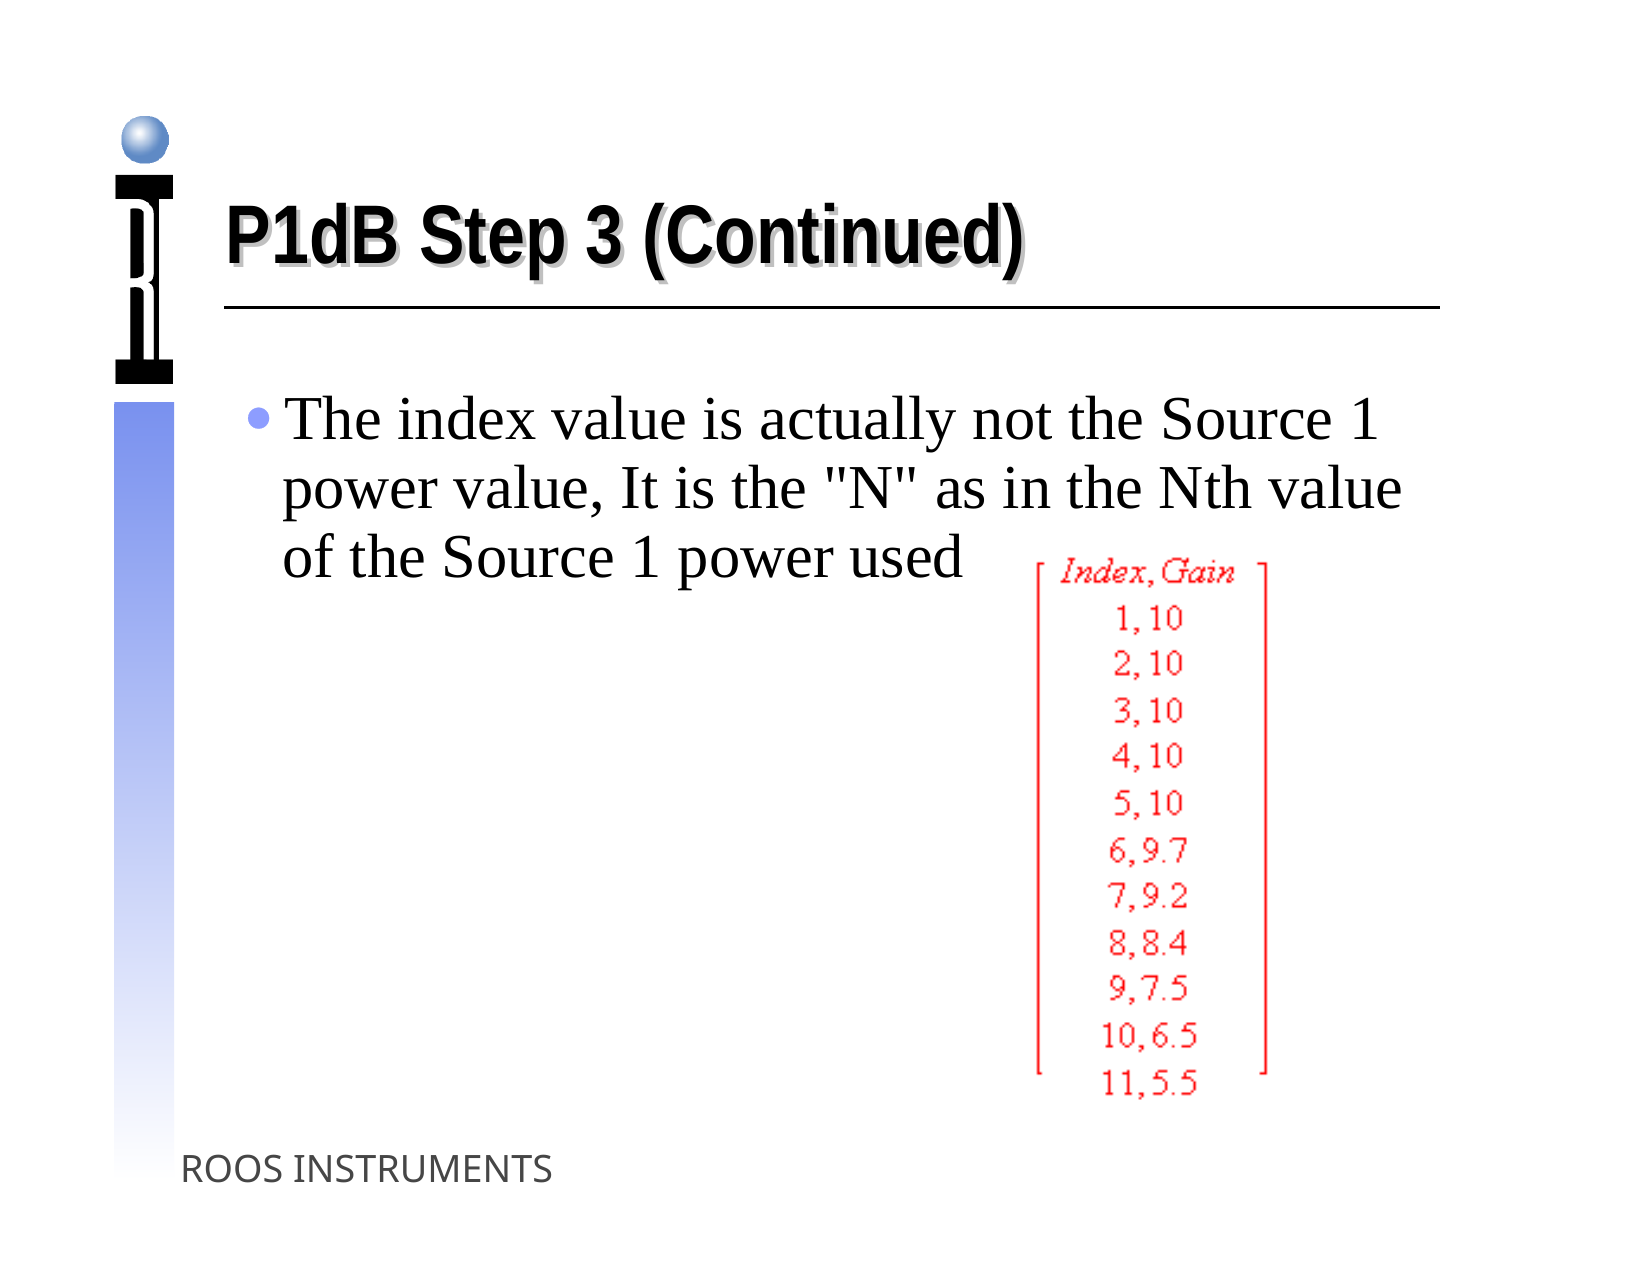

P1dB Step 3 (Continued)
The index value is actually not the Source 1 power value, It is the "N" as in the Nth value of the Source 1 power used